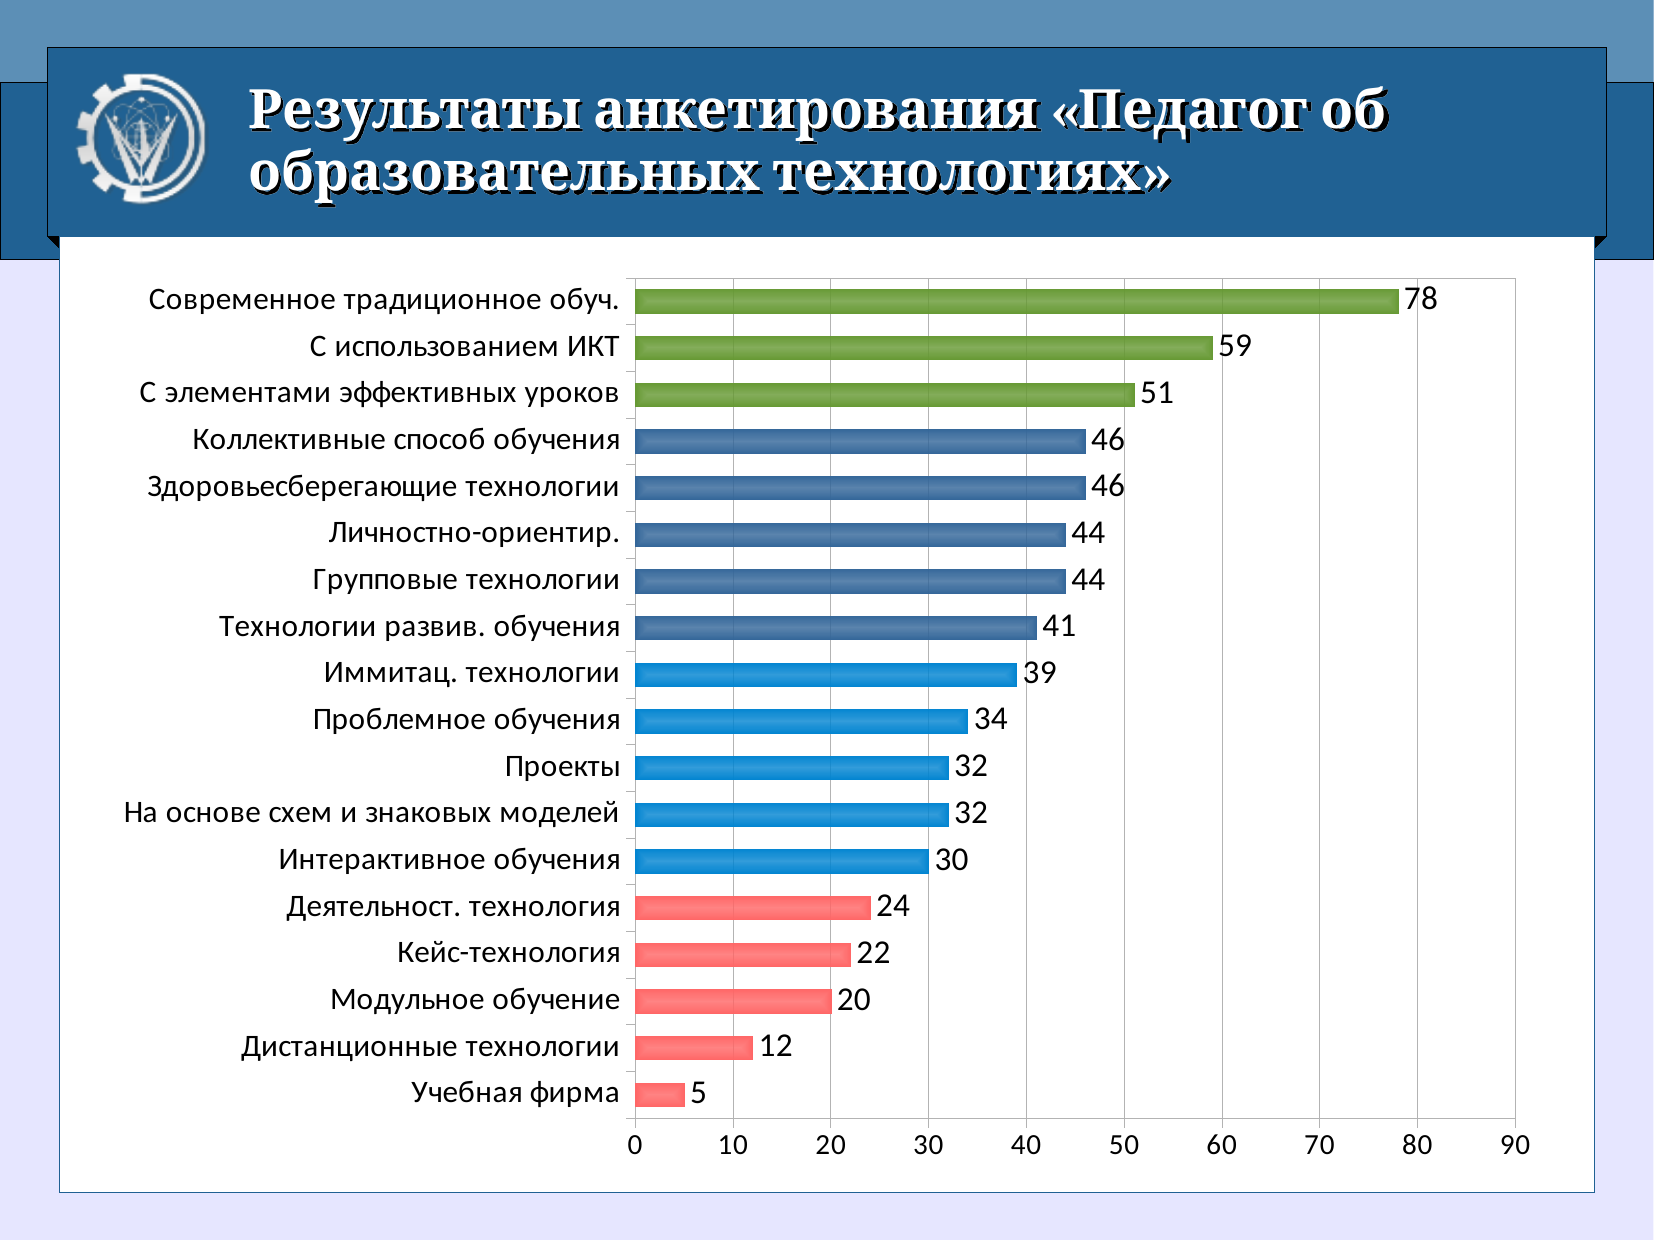

# Результаты анкетирования «Педагог об образовательных технологиях»
### Chart
| Category | Столбец B |
|---|---|
| Учебная фирма | 5.0 |
| Дистанционные технологии | 12.0 |
| Модульное обучение | 20.0 |
| Кейс-технология | 22.0 |
| Деятельност. технология | 24.0 |
| Интерактивное обучения | 30.0 |
| На основе схем и знаковых моделей | 32.0 |
| Проекты | 32.0 |
| Проблемное обучения | 34.0 |
| Иммитац. технологии | 39.0 |
| Технологии развив. обучения | 41.0 |
| Групповые технологии | 44.0 |
| Личностно-ориентир. | 44.0 |
| Здоровьесберегающие технологии | 46.0 |
| Коллективные способ обучения | 46.0 |
| С элементами эффективных уроков | 51.0 |
| С использованием ИКТ | 59.0 |
| Современное традиционное обуч. | 78.0 |